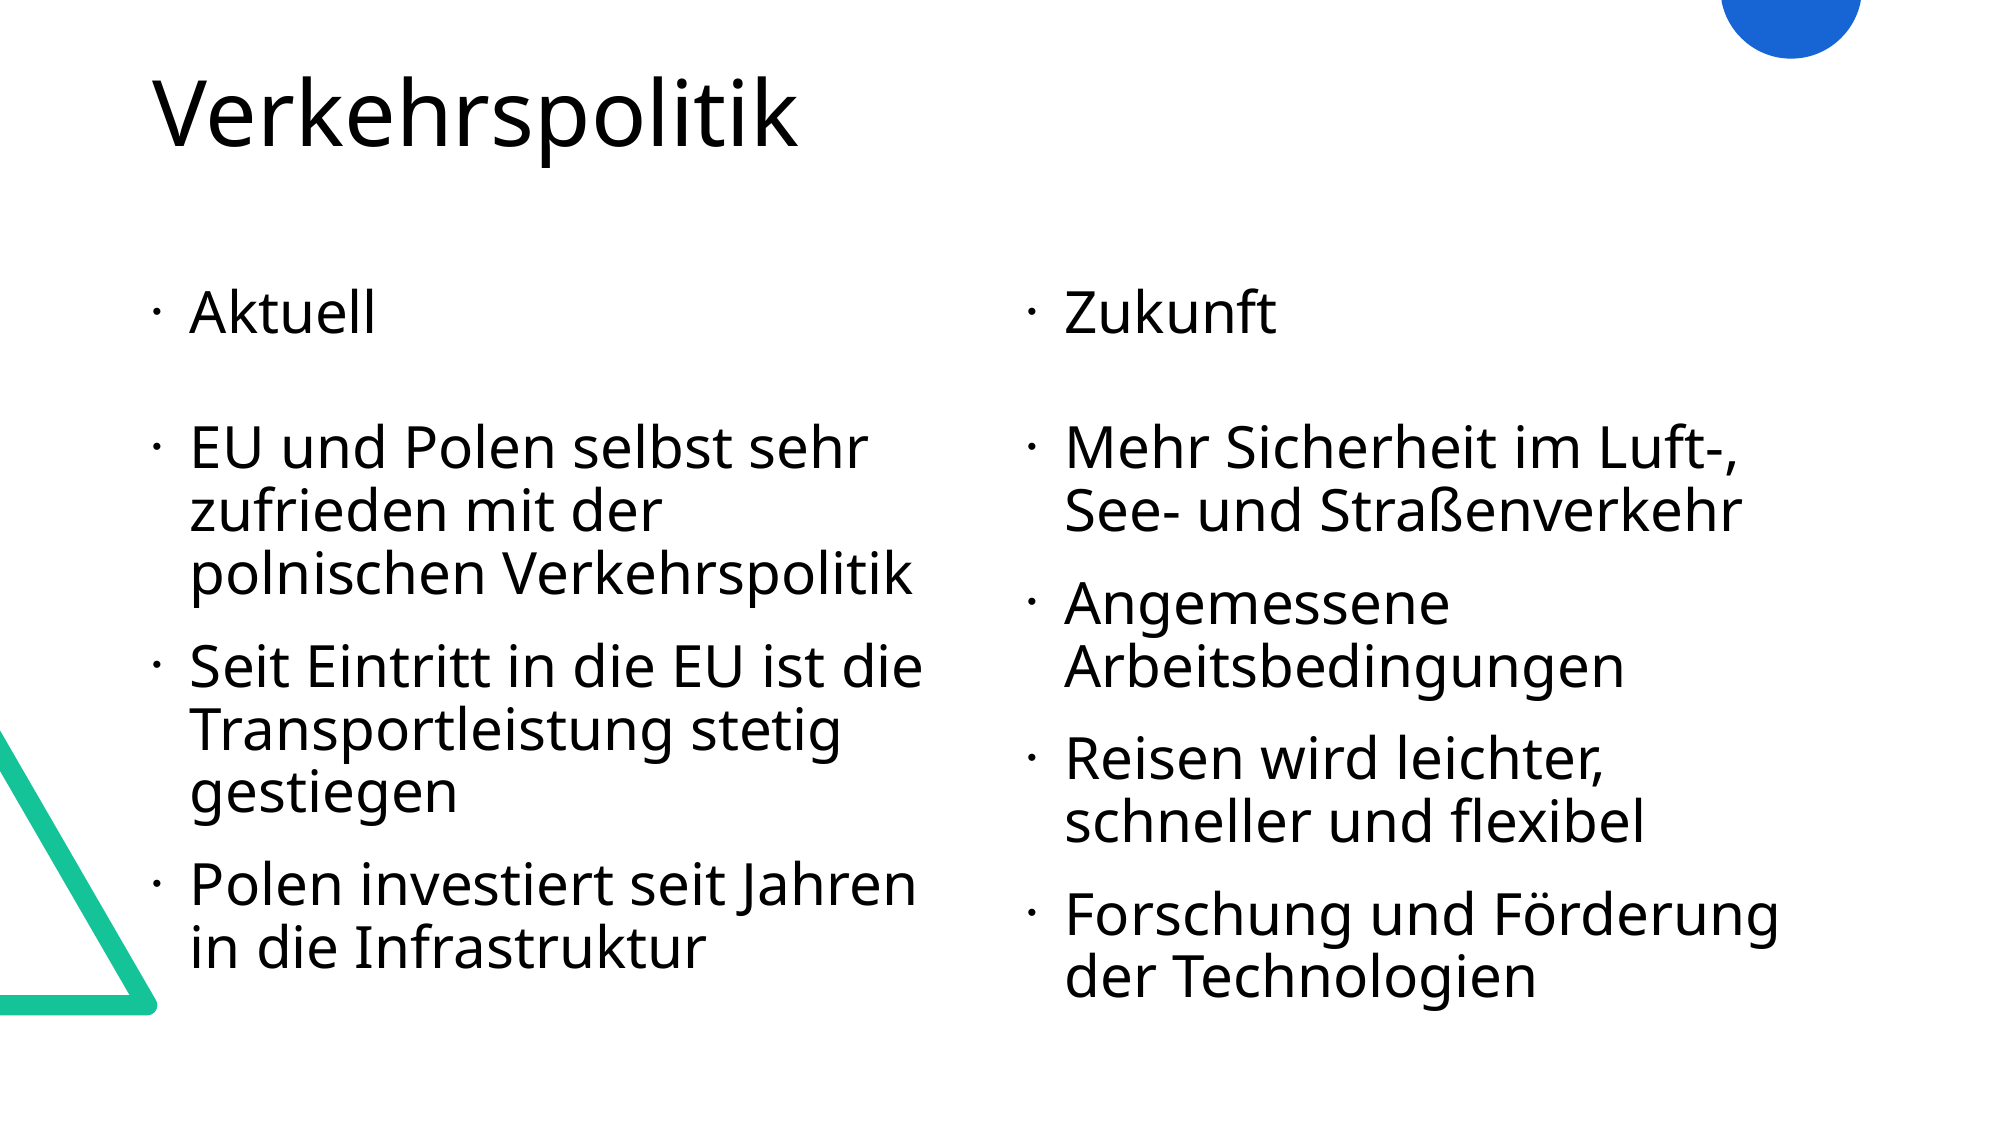

# Verkehrspolitik
Aktuell
Zukunft
EU und Polen selbst sehr zufrieden mit der polnischen Verkehrspolitik
Seit Eintritt in die EU ist die Transportleistung stetig gestiegen
Polen investiert seit Jahren in die Infrastruktur
Mehr Sicherheit im Luft-, See- und Straßenverkehr
Angemessene Arbeitsbedingungen
Reisen wird leichter, schneller und flexibel
Forschung und Förderung der Technologien